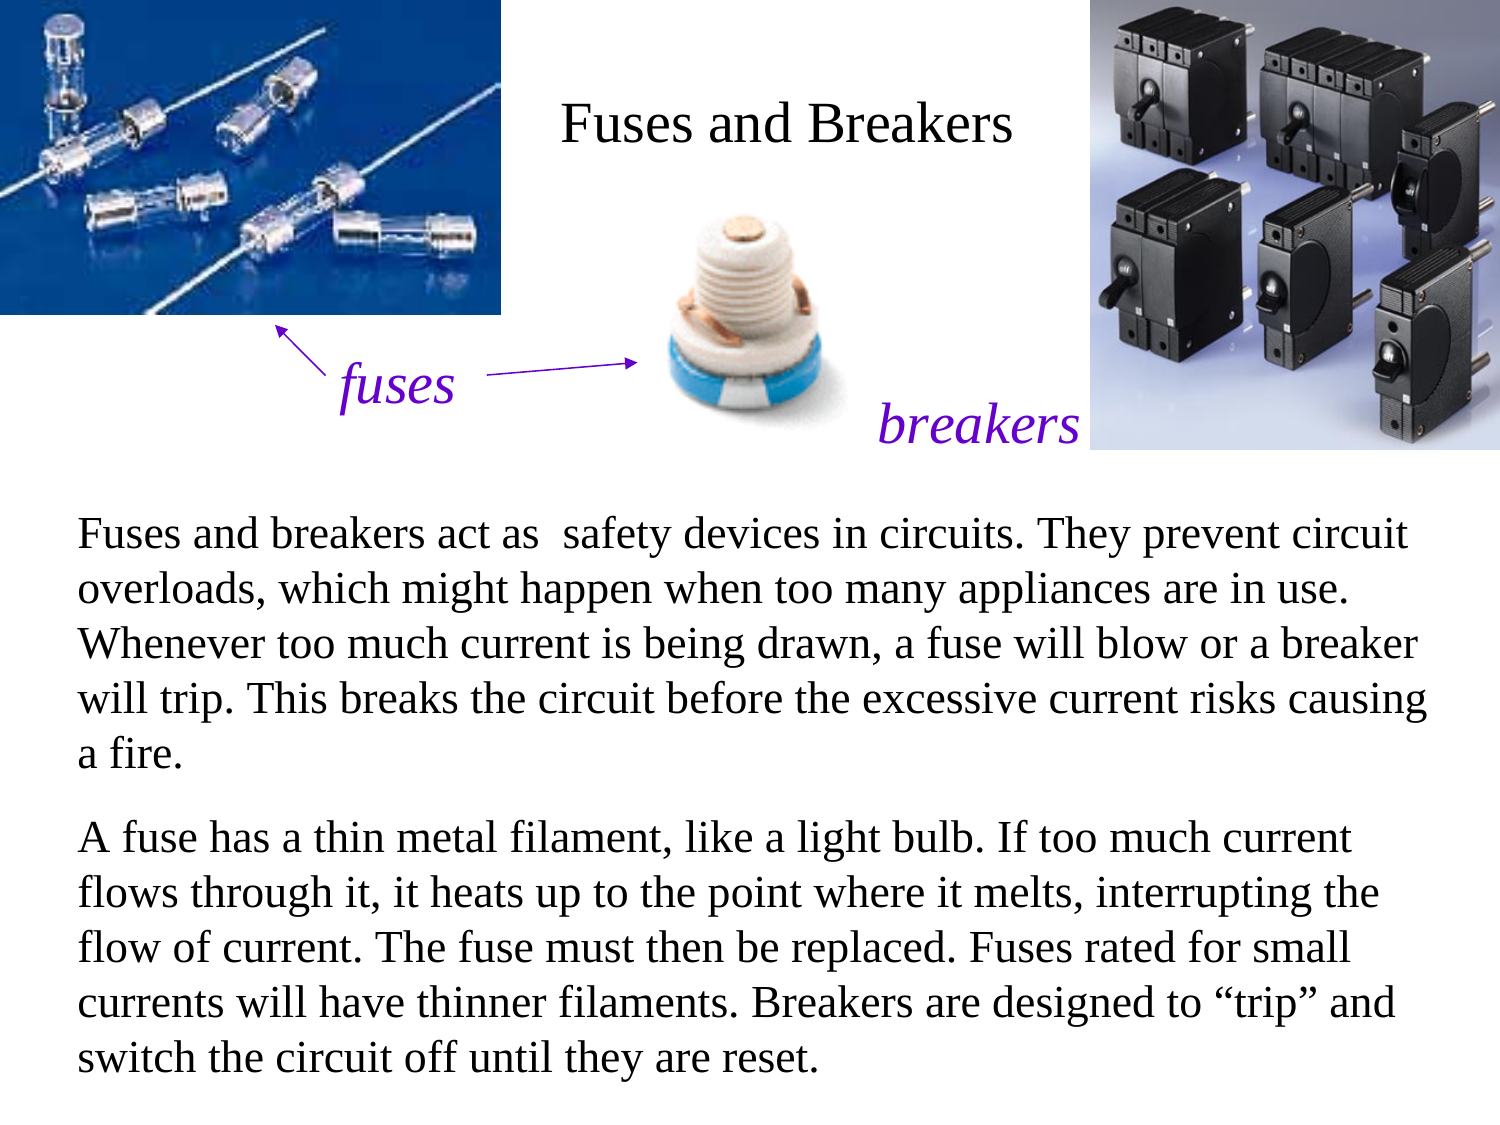

# Fuses and Breakers
fuses
breakers
Fuses and breakers act as safety devices in circuits. They prevent circuit overloads, which might happen when too many appliances are in use. Whenever too much current is being drawn, a fuse will blow or a breaker will trip. This breaks the circuit before the excessive current risks causing a fire.
A fuse has a thin metal filament, like a light bulb. If too much current flows through it, it heats up to the point where it melts, interrupting the flow of current. The fuse must then be replaced. Fuses rated for small currents will have thinner filaments. Breakers are designed to “trip” and switch the circuit off until they are reset.